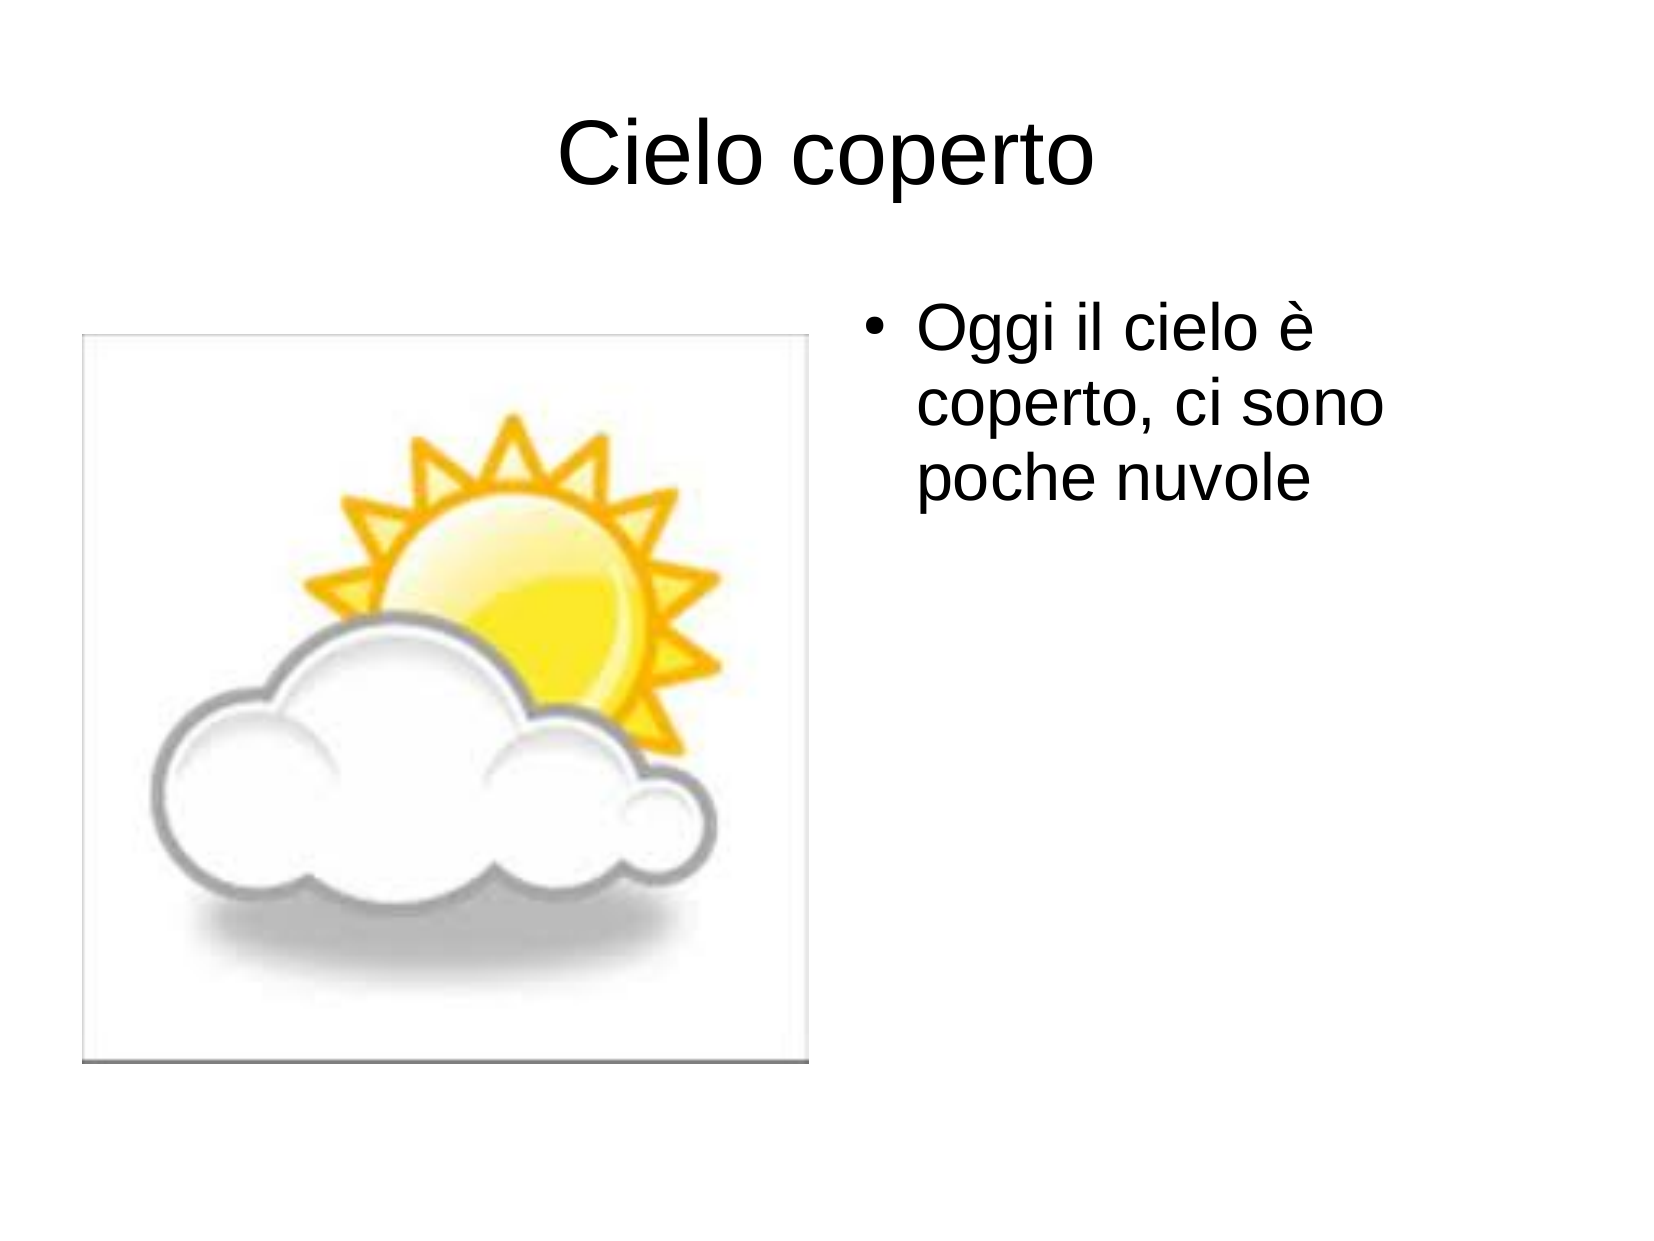

# Cielo coperto
Oggi il cielo è coperto, ci sono poche nuvole